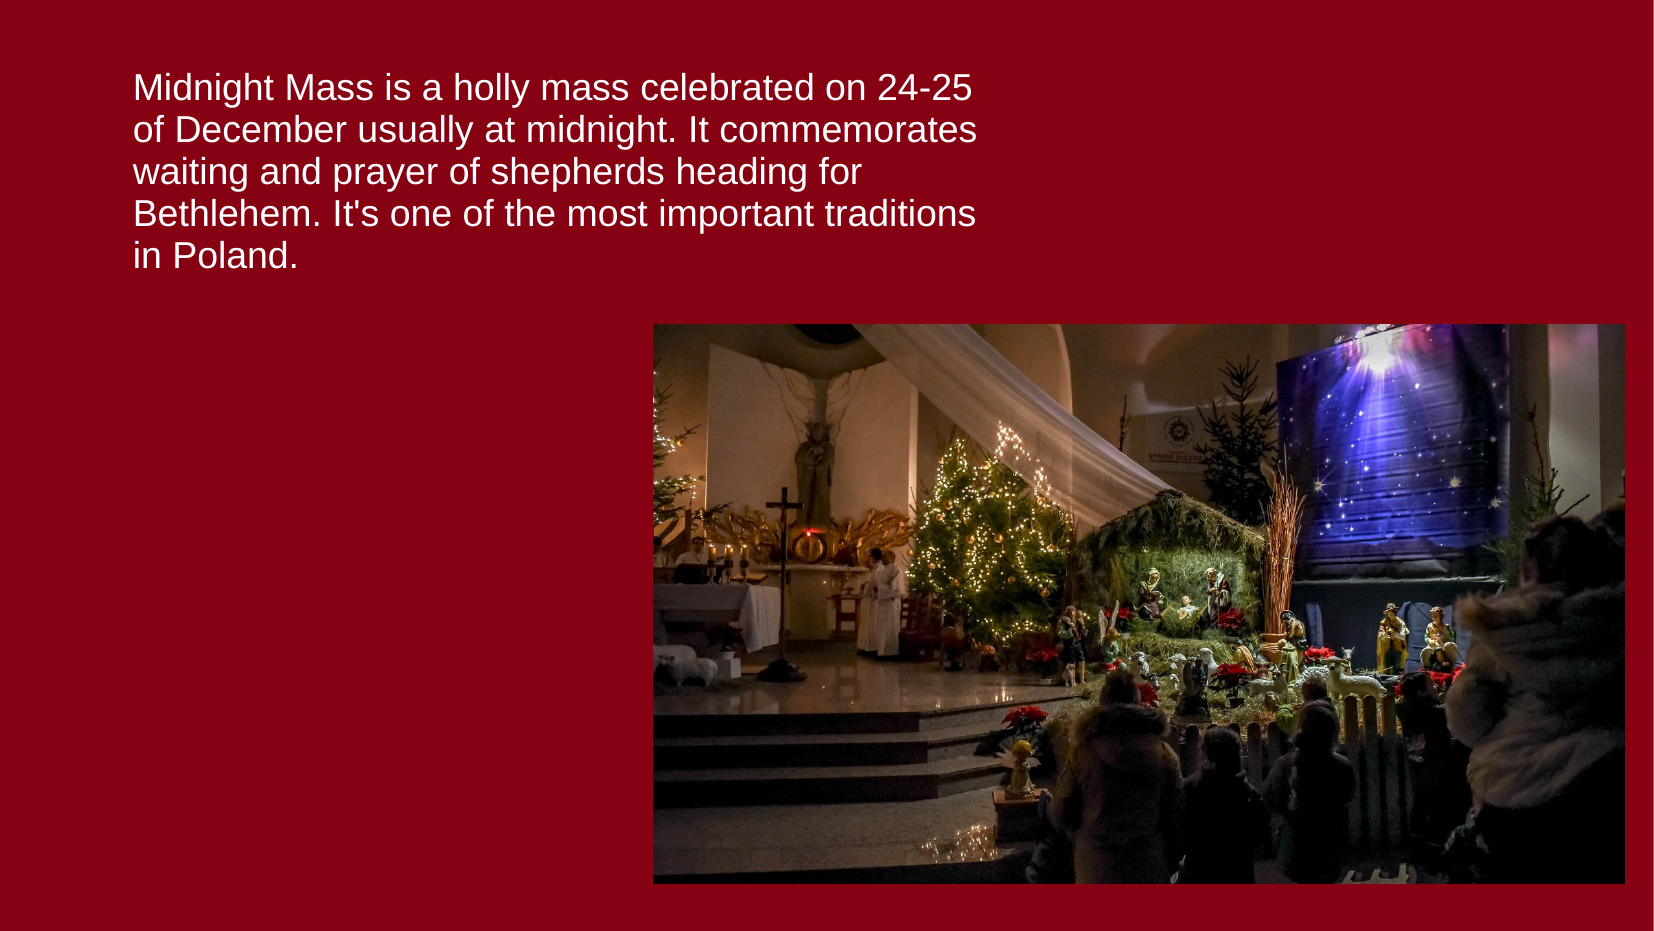

Midnight Mass is a holly mass celebrated on 24-25 of December usually at midnight. It commemorates waiting and prayer of shepherds heading for Bethlehem. It's one of the most important traditions in Poland.